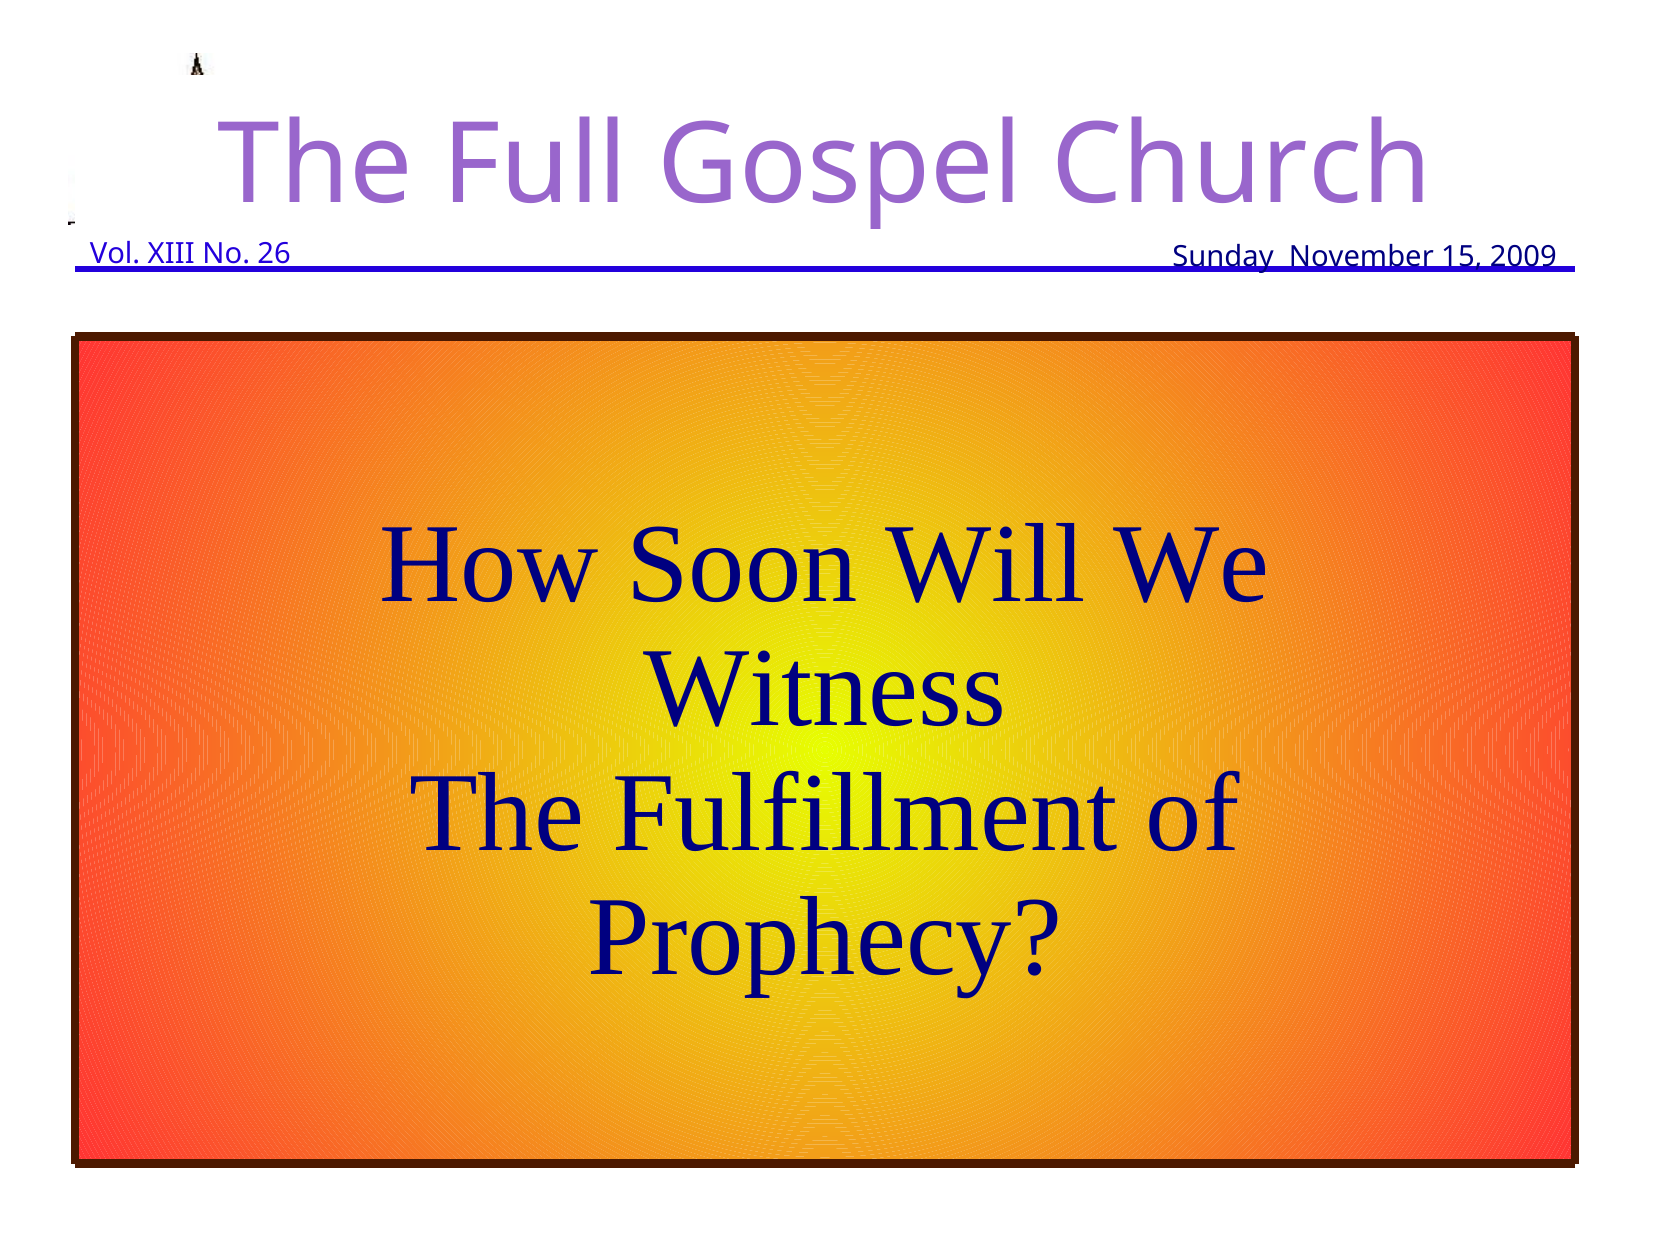

The Full Gospel Church
Vol. XIII No. 26
Sunday November 15, 2009
How Soon Will We
Witness
The Fulfillment of
Prophecy?